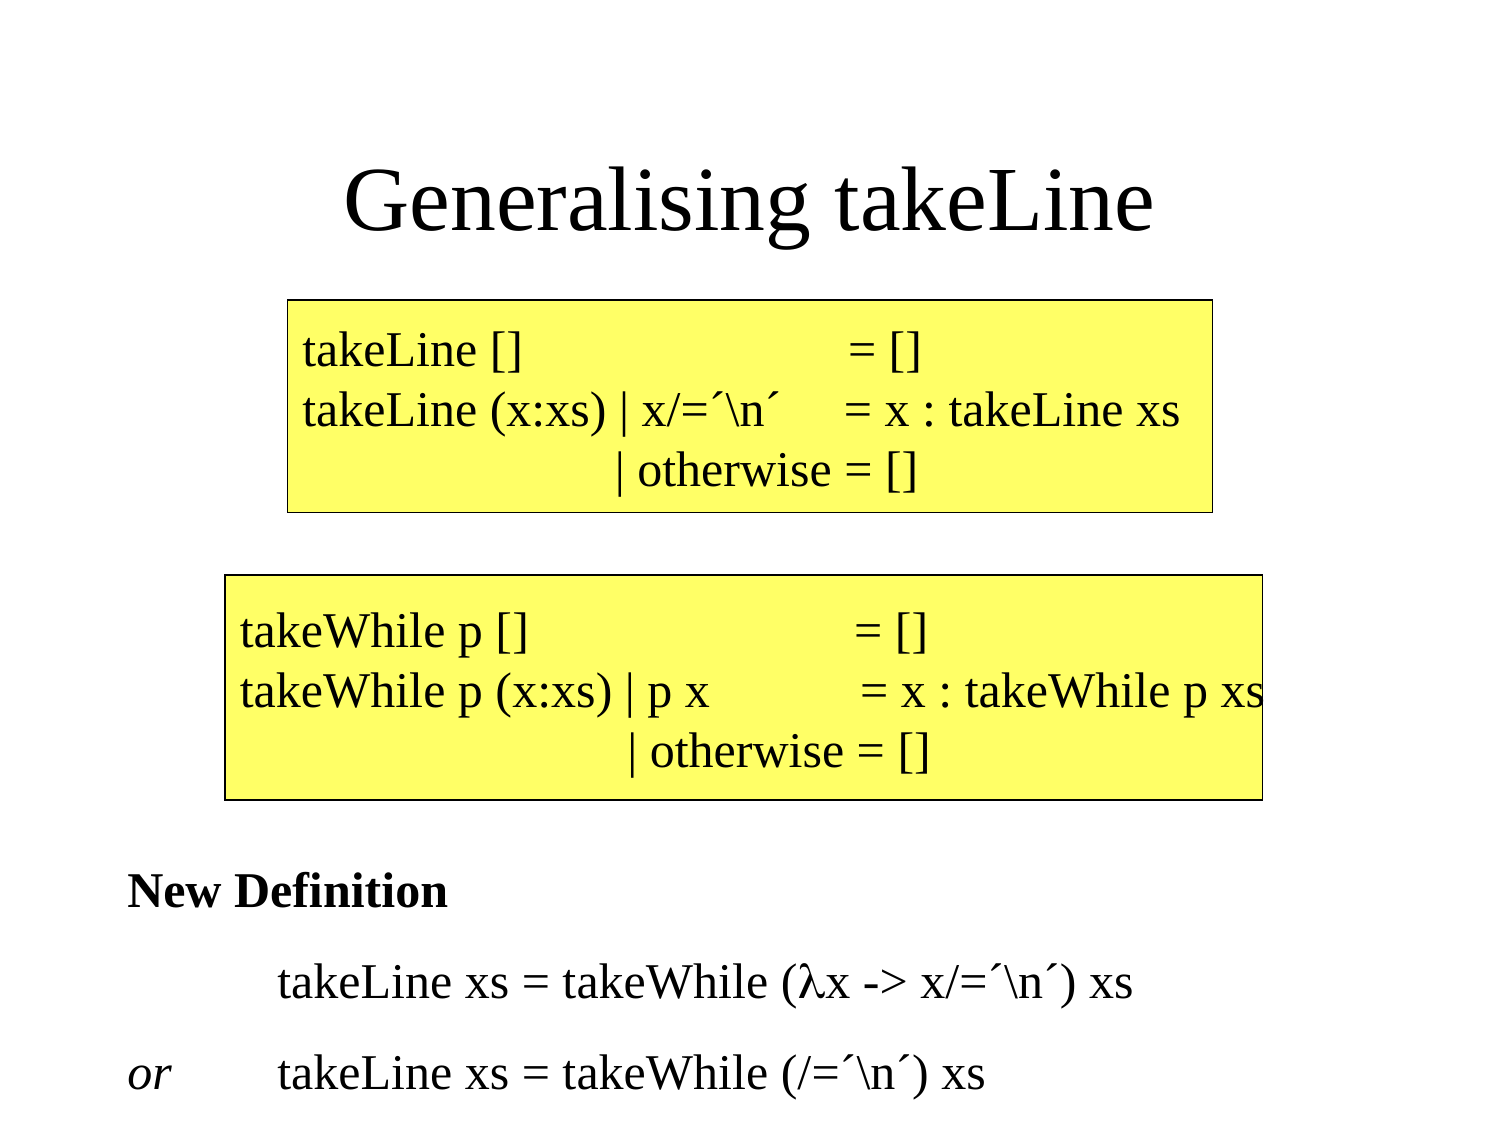

# Generalising takeLine
takeLine [] = []
takeLine (x:xs) | x/=´\n´ = x : takeLine xs
		 | otherwise = []
takeWhile p [] = []
takeWhile p (x:xs) | p x = x : takeWhile p xs
		 | otherwise = []
New Definition
	takeLine xs = takeWhile (λx -> x/=´\n´) xs
or	takeLine xs = takeWhile (/=´\n´) xs